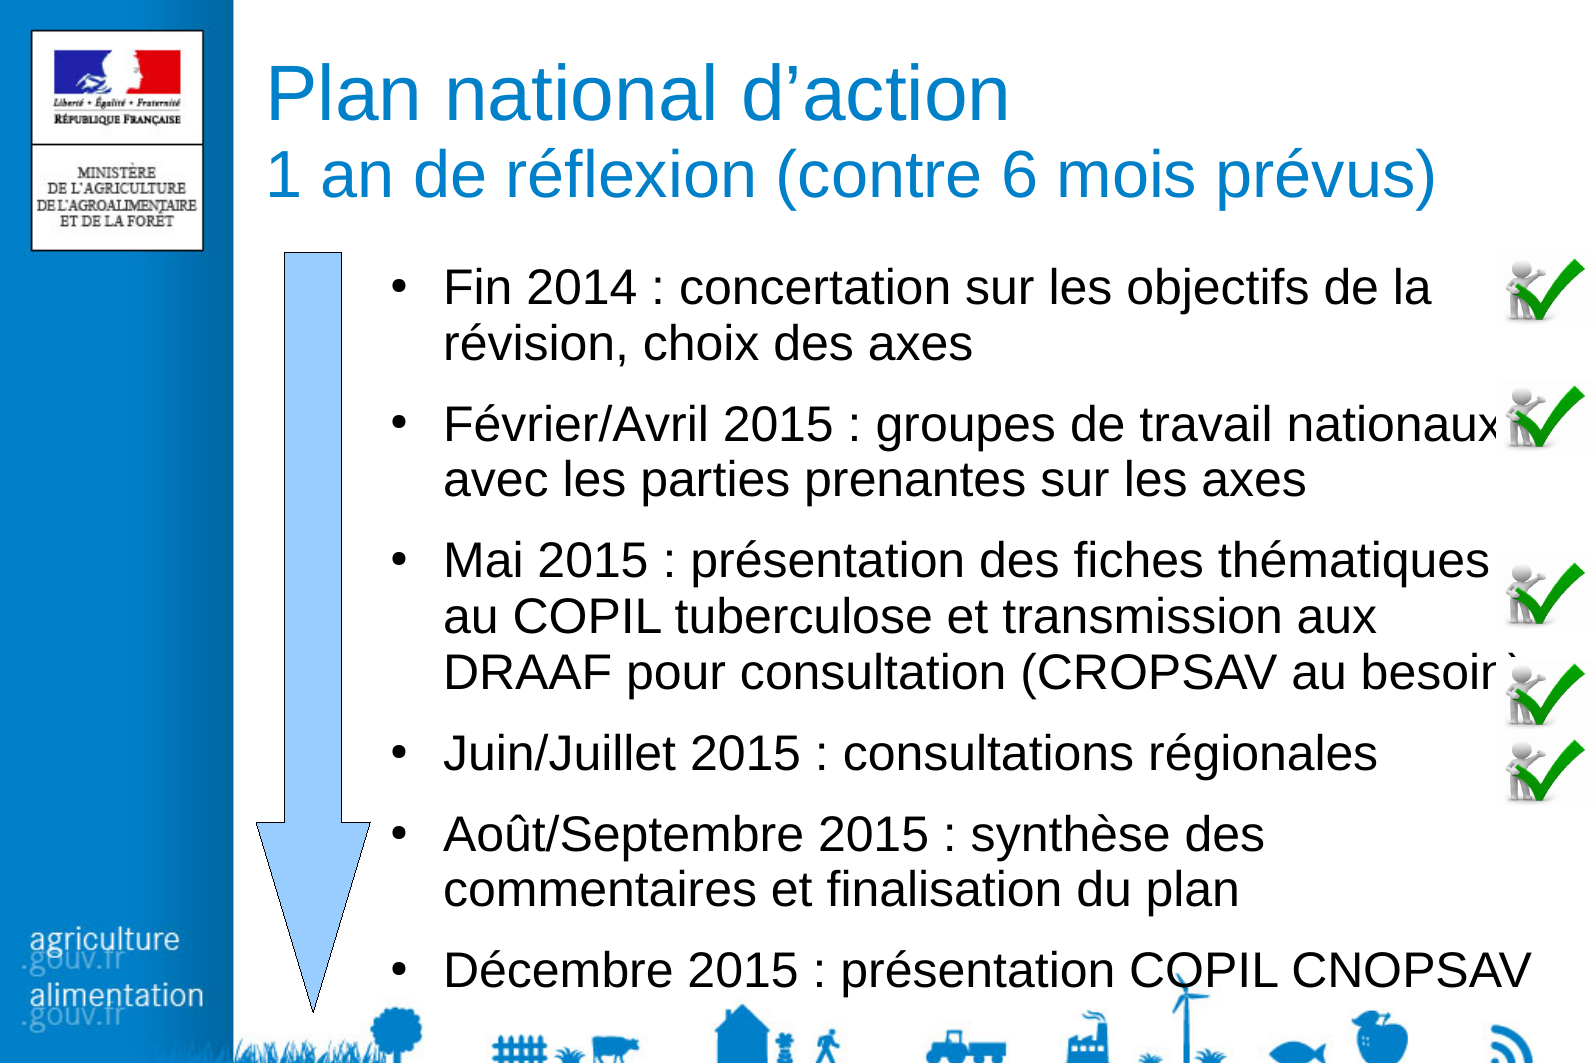

Plan national d’action
1 an de réflexion (contre 6 mois prévus)
# Fin 2014 : concertation sur les objectifs de la révision, choix des axes
Février/Avril 2015 : groupes de travail nationaux avec les parties prenantes sur les axes
Mai 2015 : présentation des fiches thématiques au COPIL tuberculose et transmission aux DRAAF pour consultation (CROPSAV au besoin)
Juin/Juillet 2015 : consultations régionales
Août/Septembre 2015 : synthèse des commentaires et finalisation du plan
Décembre 2015 : présentation COPIL CNOPSAV